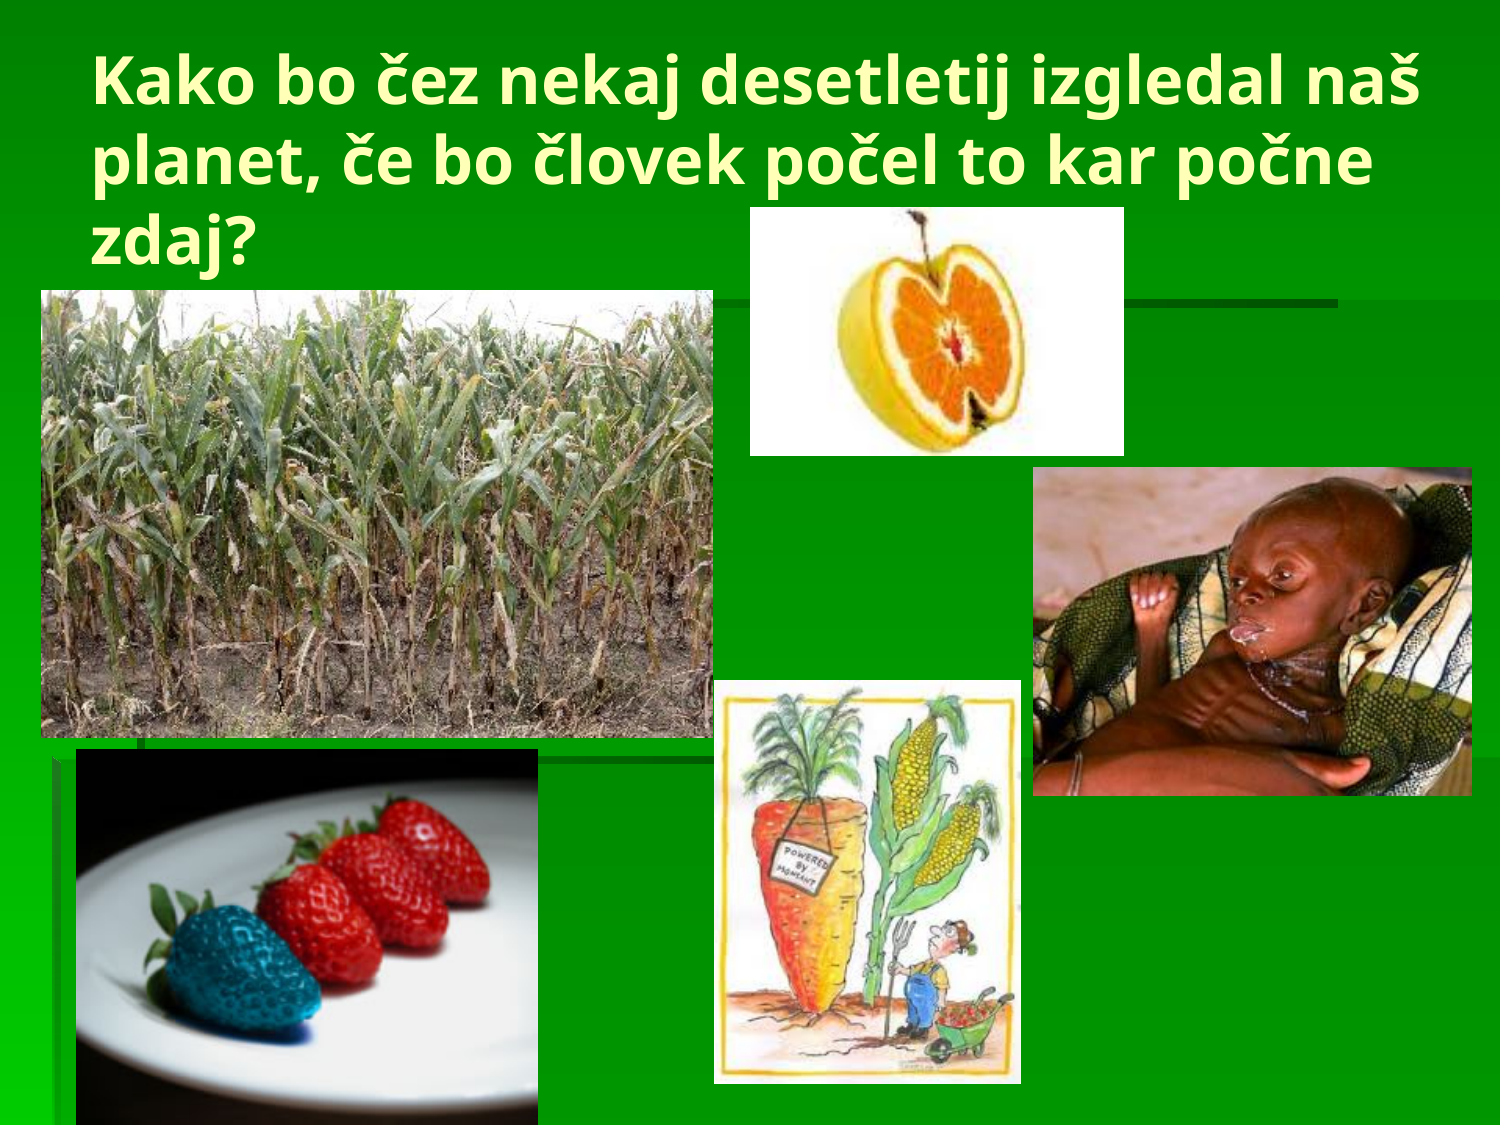

# Kako bo čez nekaj desetletij izgledal naš planet, če bo človek počel to kar počne zdaj?